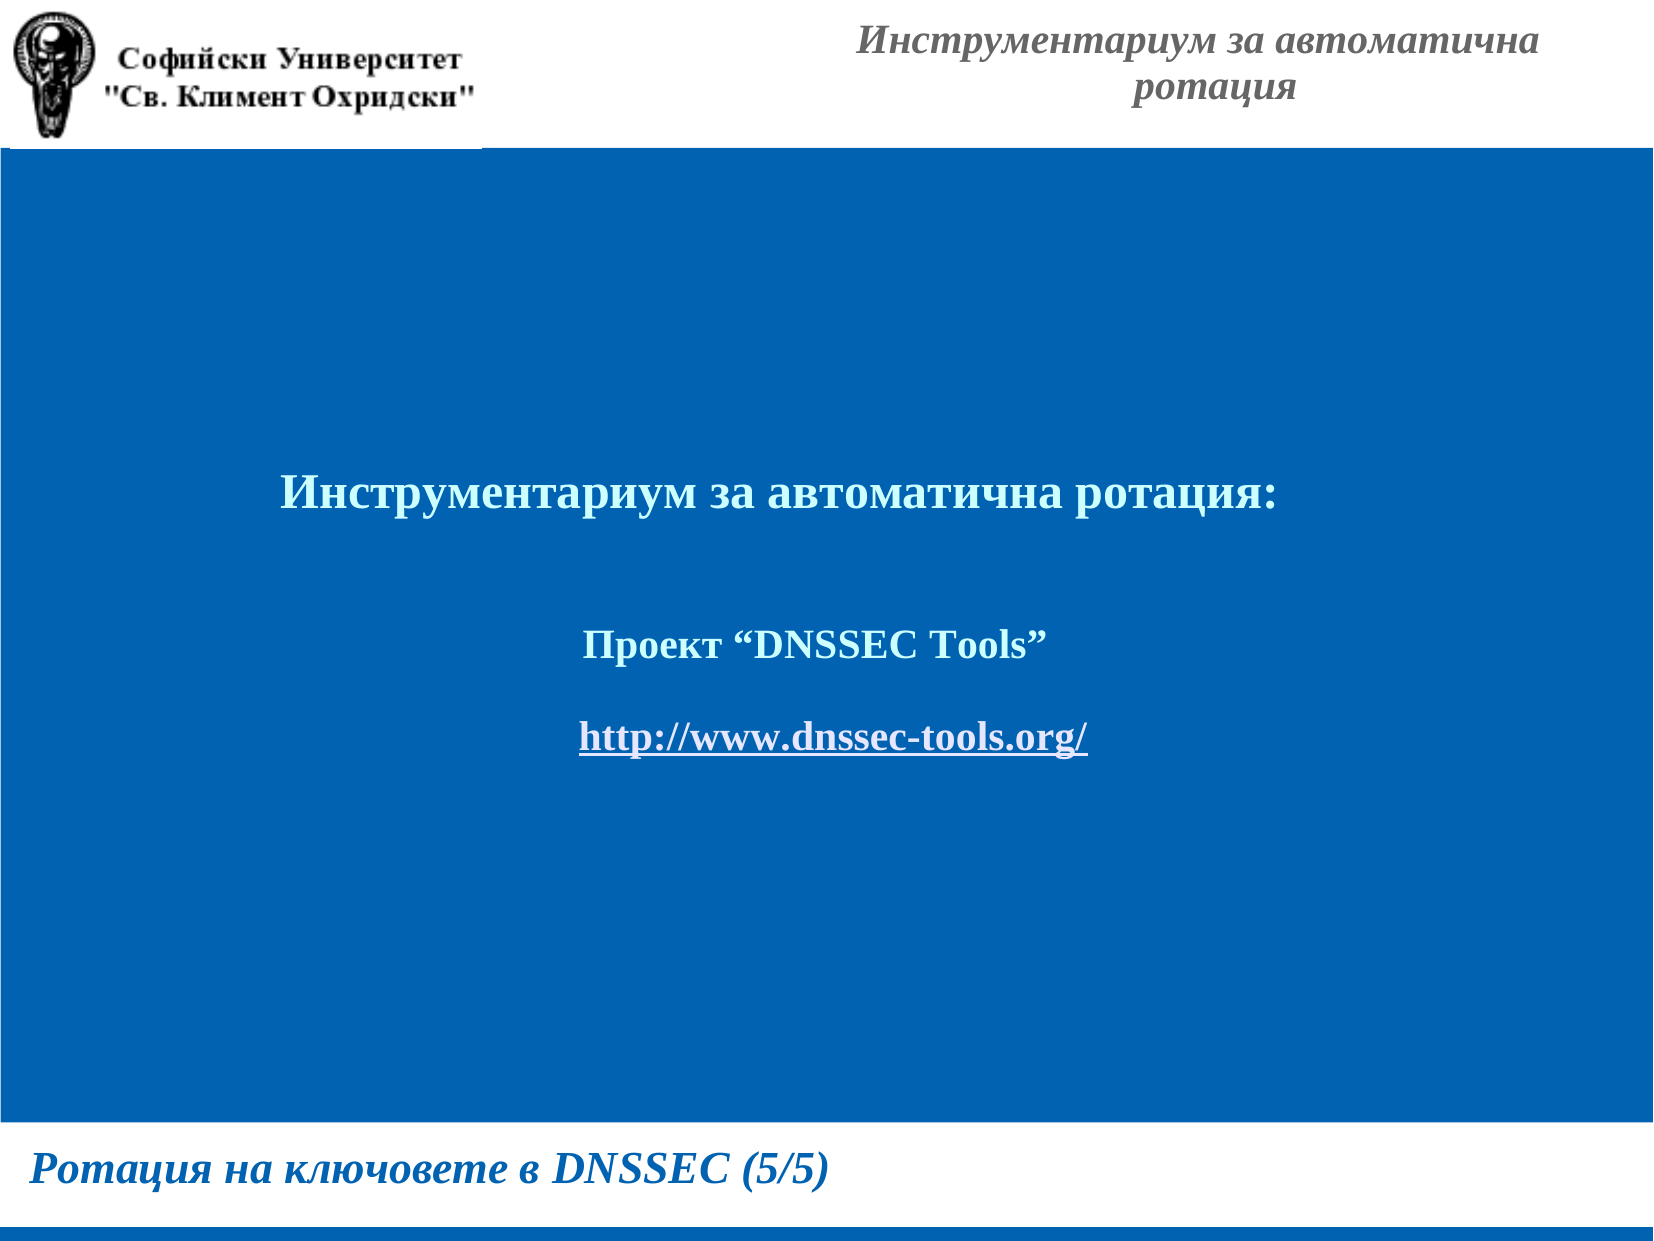

# Инструментариум за автоматична ротация
Инструментариум за автоматична ротация:
Проект “DNSSEC Tools”
http://www.dnssec-tools.org/
Ротация на ключовете в DNSSEC (5/5)